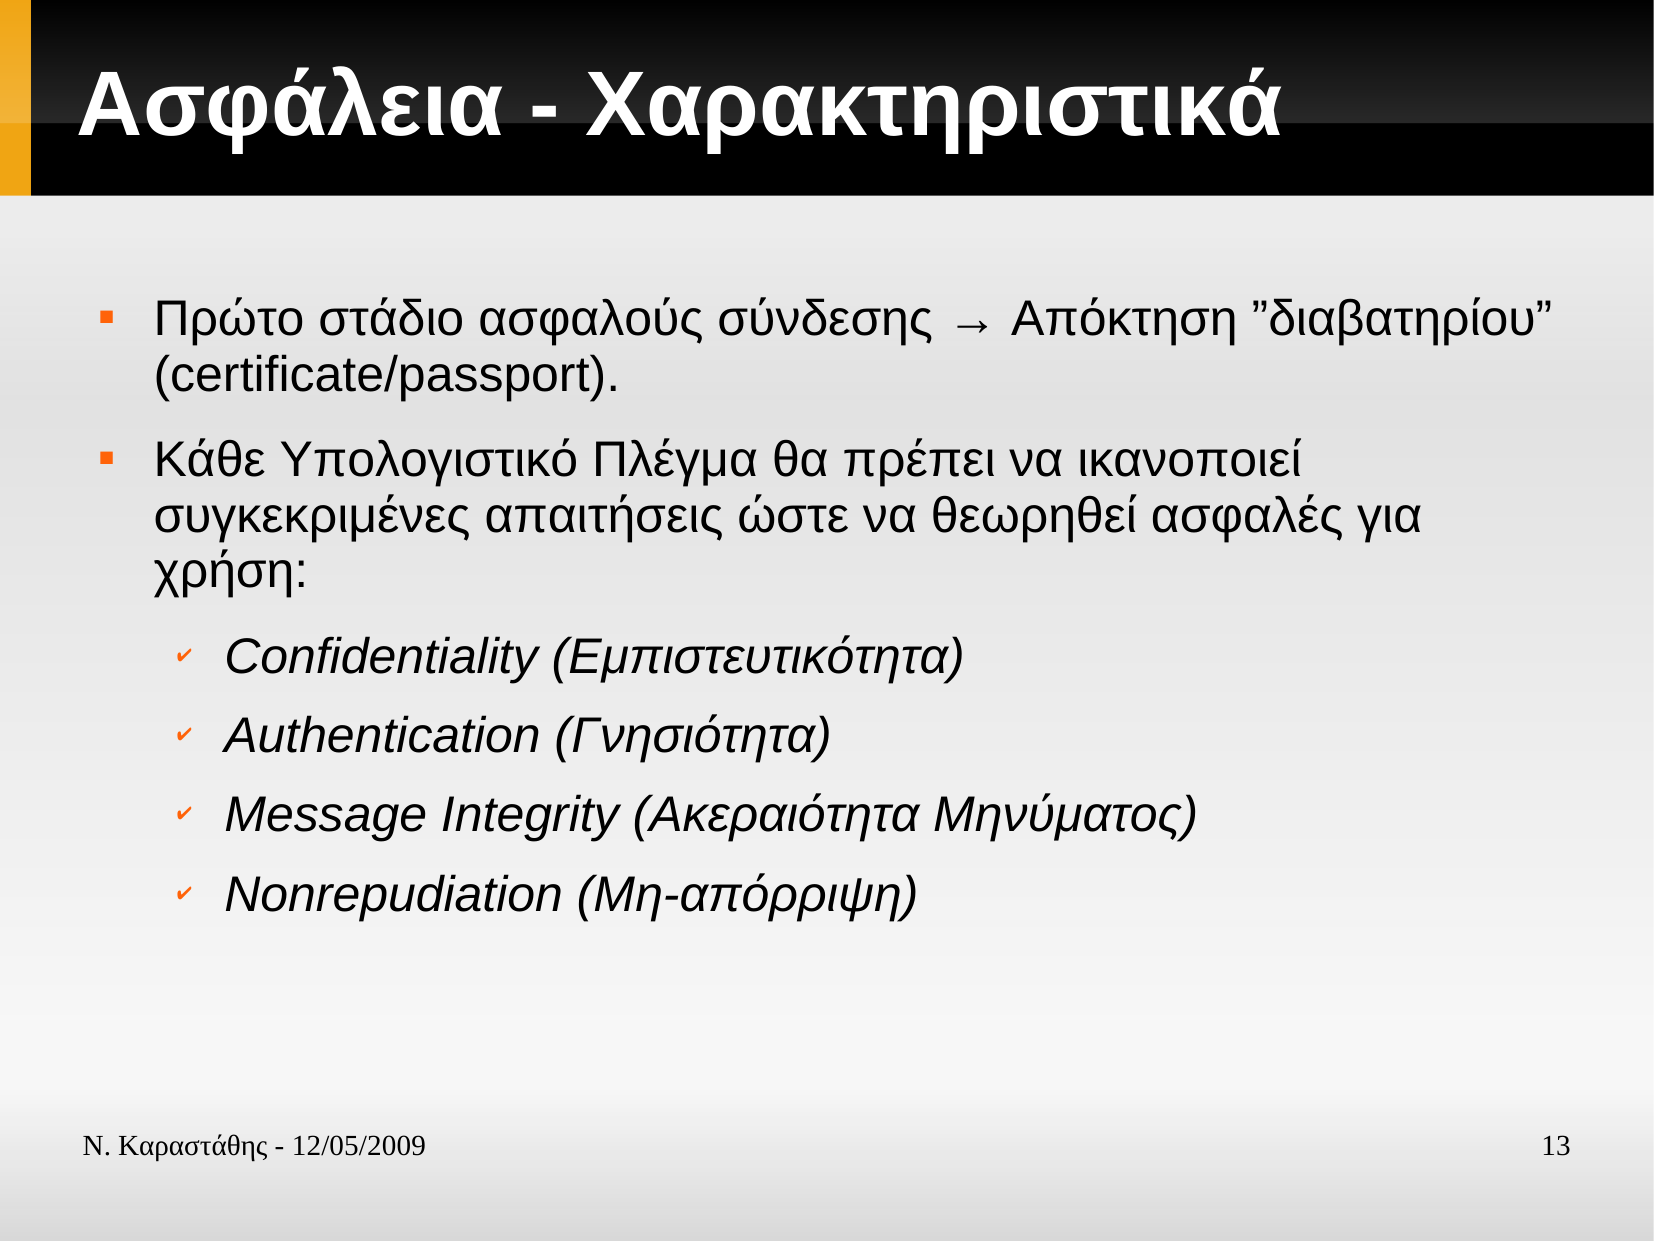

# Ασφάλεια - Χαρακτηριστικά
Πρώτο στάδιο ασφαλούς σύνδεσης → Απόκτηση ”διαβατηρίου” (certificate/passport).
Κάθε Υπολογιστικό Πλέγμα θα πρέπει να ικανοποιεί συγκεκριμένες απαιτήσεις ώστε να θεωρηθεί ασφαλές για χρήση:
Confidentiality (Εμπιστευτικότητα)
Authentication (Γνησιότητα)
Message Integrity (Ακεραιότητα Μηνύματος)
Nonrepudiation (Μη-απόρριψη)
Ν. Καραστάθης - 12/05/2009
13